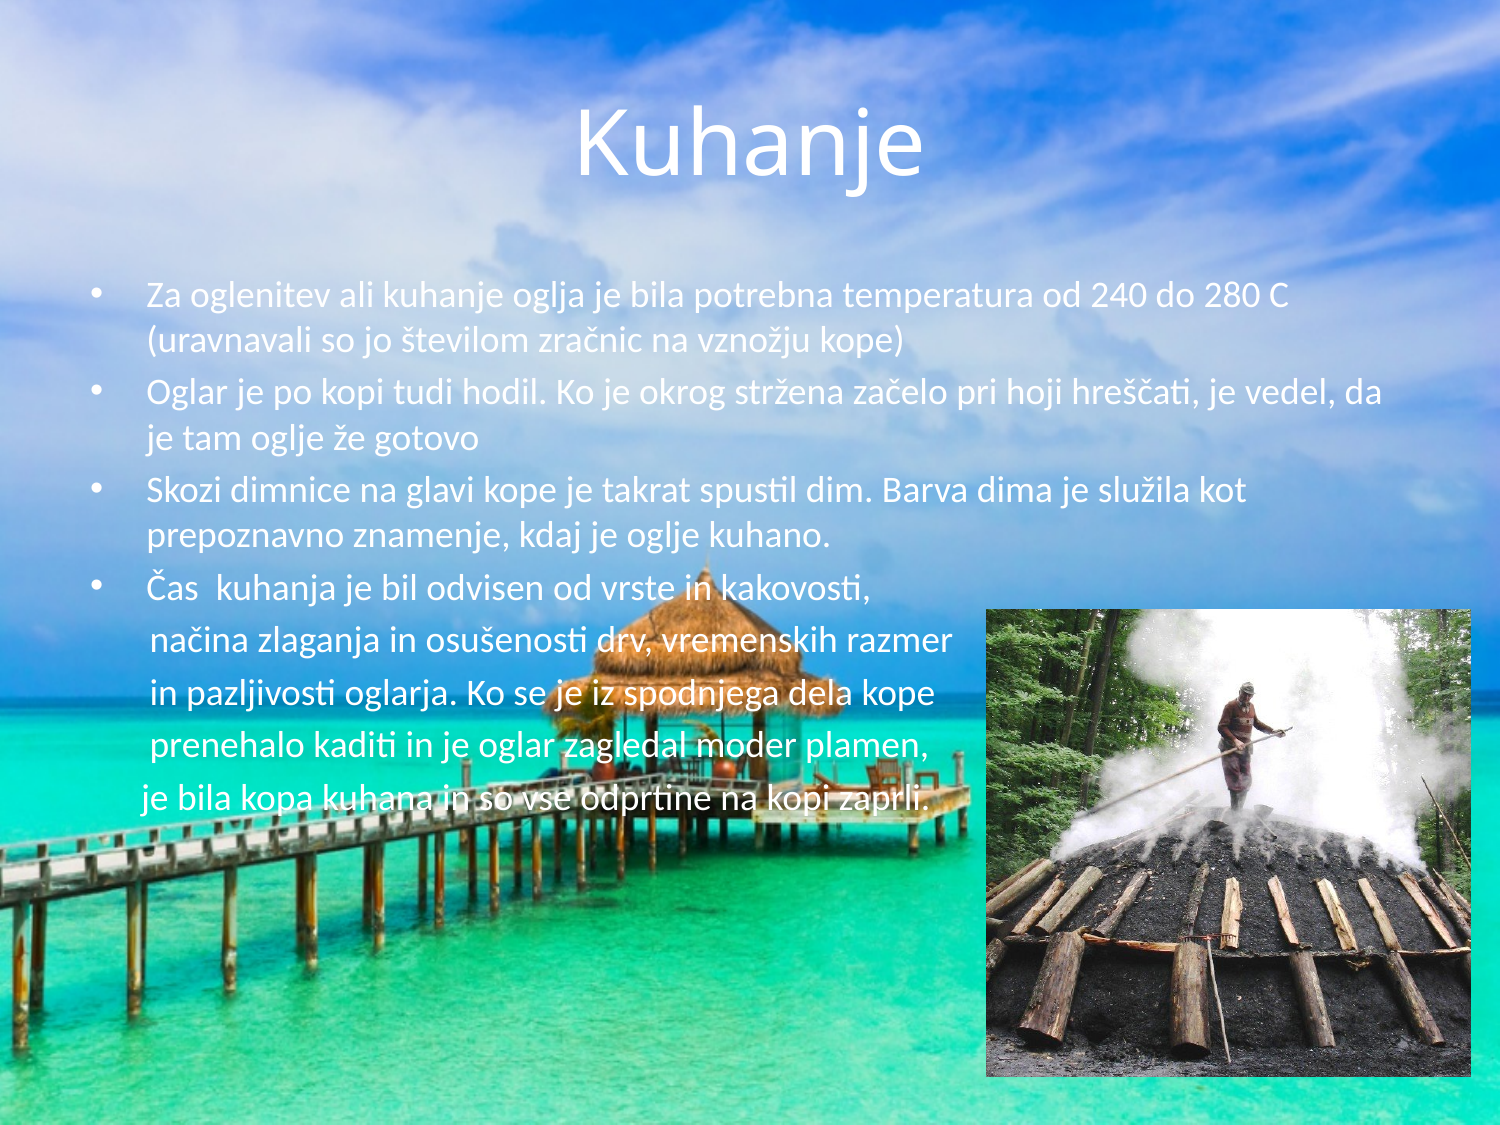

# Kuhanje
Za oglenitev ali kuhanje oglja je bila potrebna temperatura od 240 do 280 C (uravnavali so jo številom zračnic na vznožju kope)
Oglar je po kopi tudi hodil. Ko je okrog stržena začelo pri hoji hreščati, je vedel, da je tam oglje že gotovo
Skozi dimnice na glavi kope je takrat spustil dim. Barva dima je služila kot prepoznavno znamenje, kdaj je oglje kuhano.
Čas kuhanja je bil odvisen od vrste in kakovosti,
 načina zlaganja in osušenosti drv, vremenskih razmer
 in pazljivosti oglarja. Ko se je iz spodnjega dela kope
 prenehalo kaditi in je oglar zagledal moder plamen,
 je bila kopa kuhana in so vse odprtine na kopi zaprli.